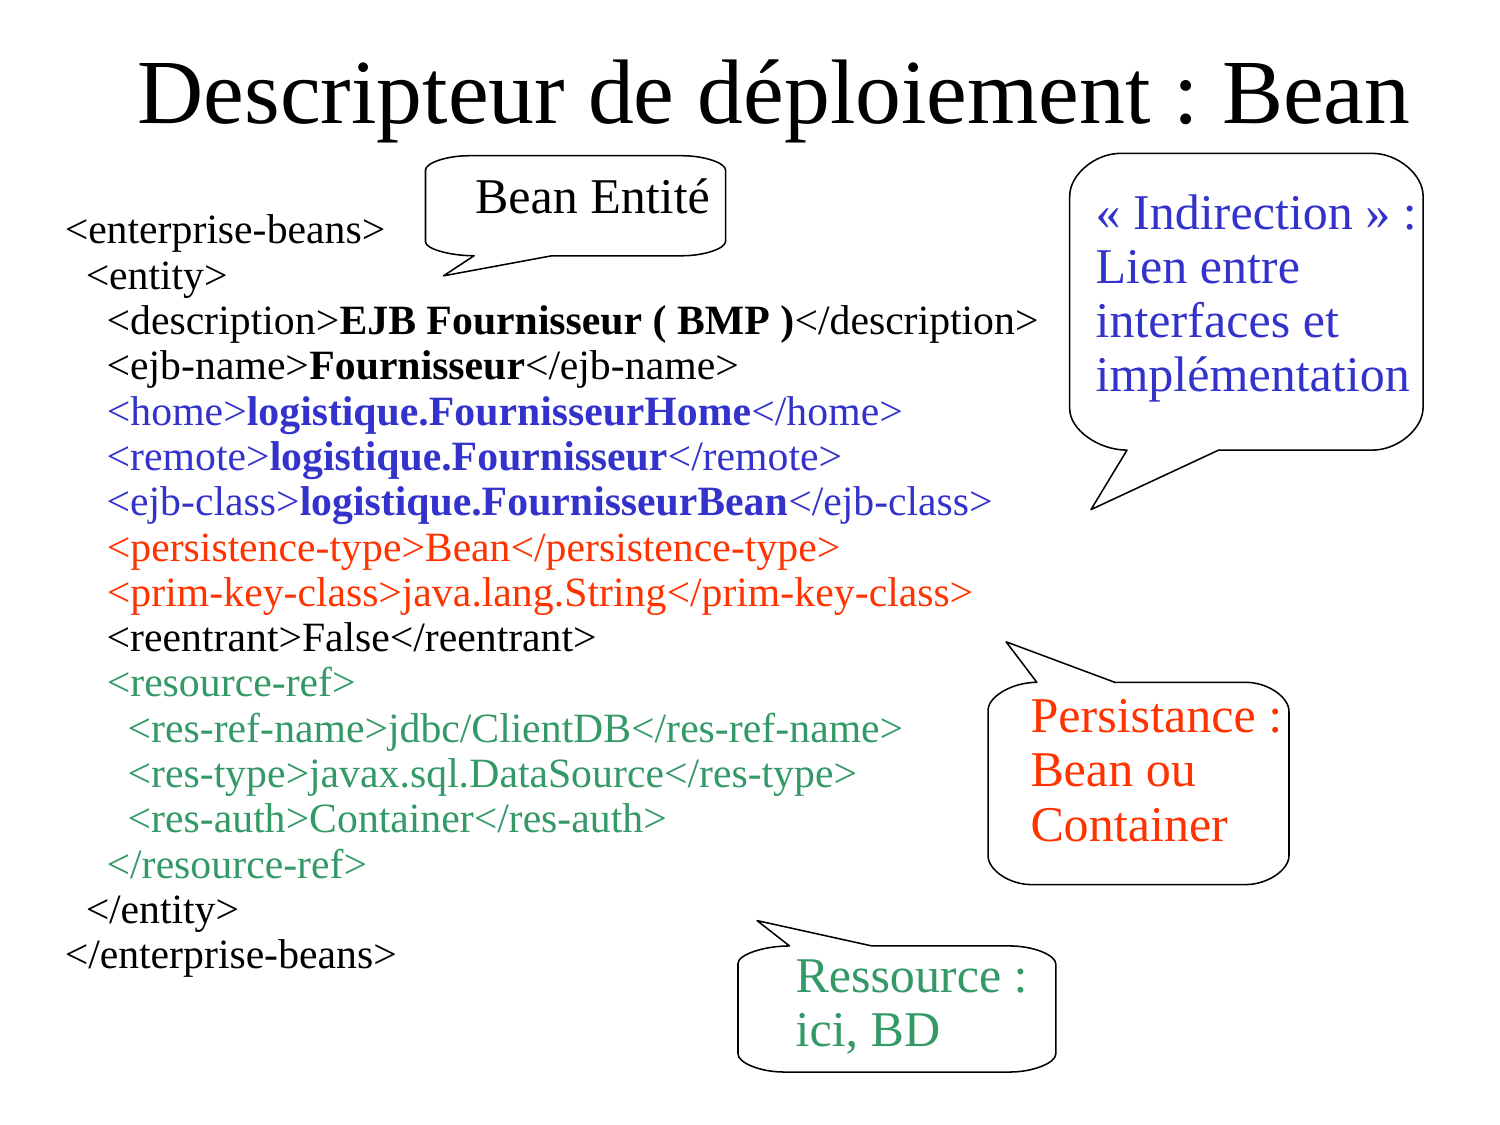

# Descripteur de déploiement : Bean
Bean Entité
« Indirection » :
Lien entre
interfaces et
implémentation
<enterprise-beans>
 <entity>
 <description>EJB Fournisseur ( BMP )</description>
 <ejb-name>Fournisseur</ejb-name>
 <home>logistique.FournisseurHome</home>
 <remote>logistique.Fournisseur</remote>
 <ejb-class>logistique.FournisseurBean</ejb-class>
 <persistence-type>Bean</persistence-type>
 <prim-key-class>java.lang.String</prim-key-class>
 <reentrant>False</reentrant>
 <resource-ref>
 <res-ref-name>jdbc/ClientDB</res-ref-name>
 <res-type>javax.sql.DataSource</res-type>
 <res-auth>Container</res-auth>
 </resource-ref>
 </entity>
</enterprise-beans>
Persistance :
Bean ou
Container
Ressource :
ici, BD